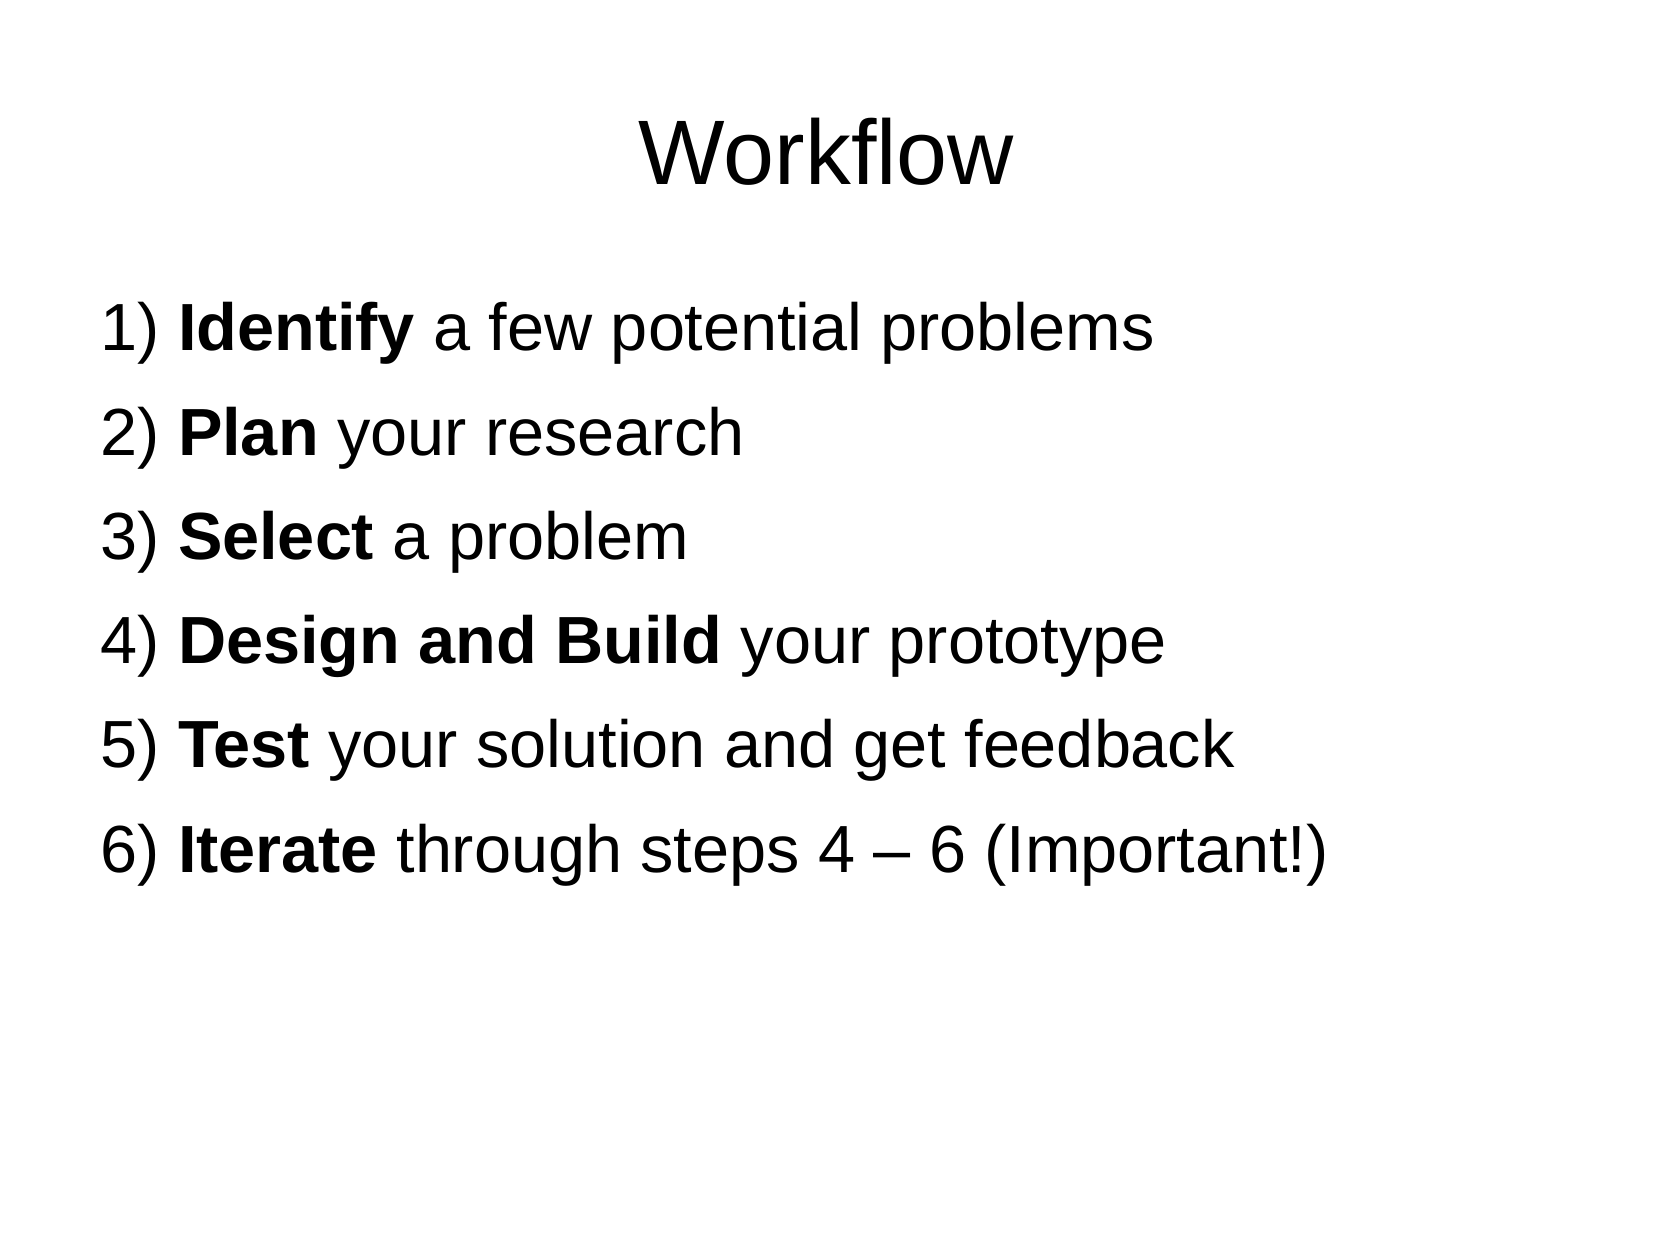

# Workflow
 Identify a few potential problems
 Plan your research
 Select a problem
 Design and Build your prototype
 Test your solution and get feedback
 Iterate through steps 4 – 6 (Important!)